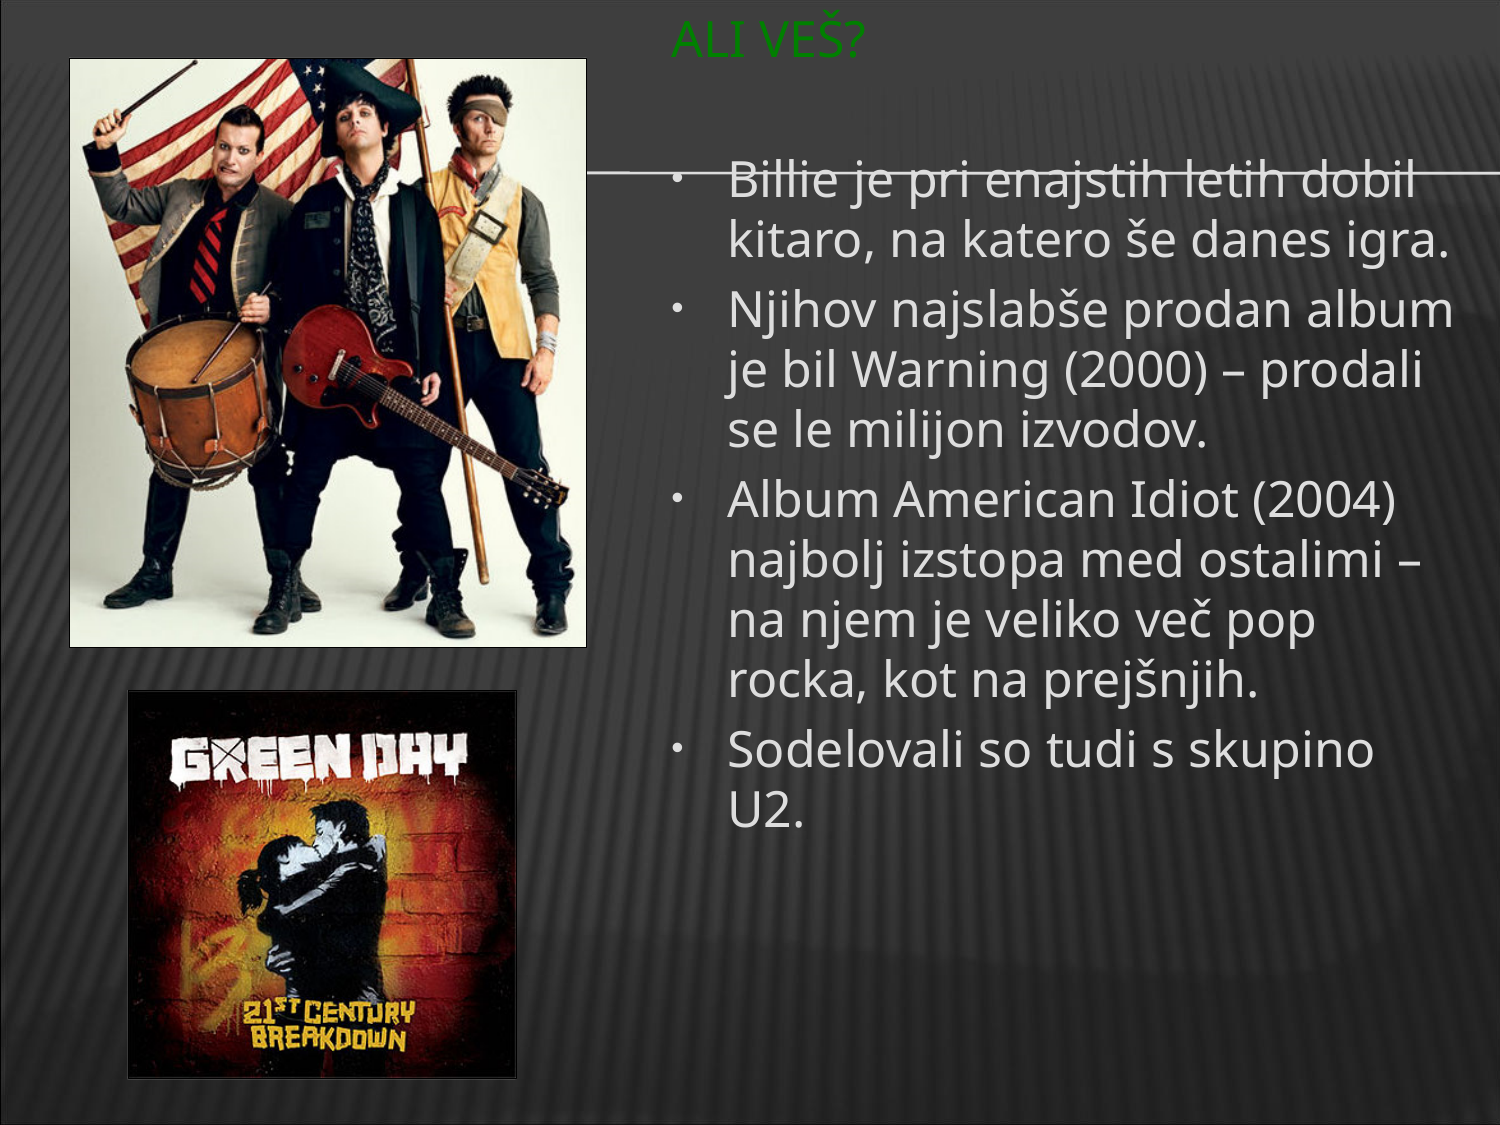

ALI VEŠ?
Billie je pri enajstih letih dobil kitaro, na katero še danes igra.
Njihov najslabše prodan album je bil Warning (2000) – prodali se le milijon izvodov.
Album American Idiot (2004) najbolj izstopa med ostalimi – na njem je veliko več pop rocka, kot na prejšnjih.
Sodelovali so tudi s skupino U2.
#